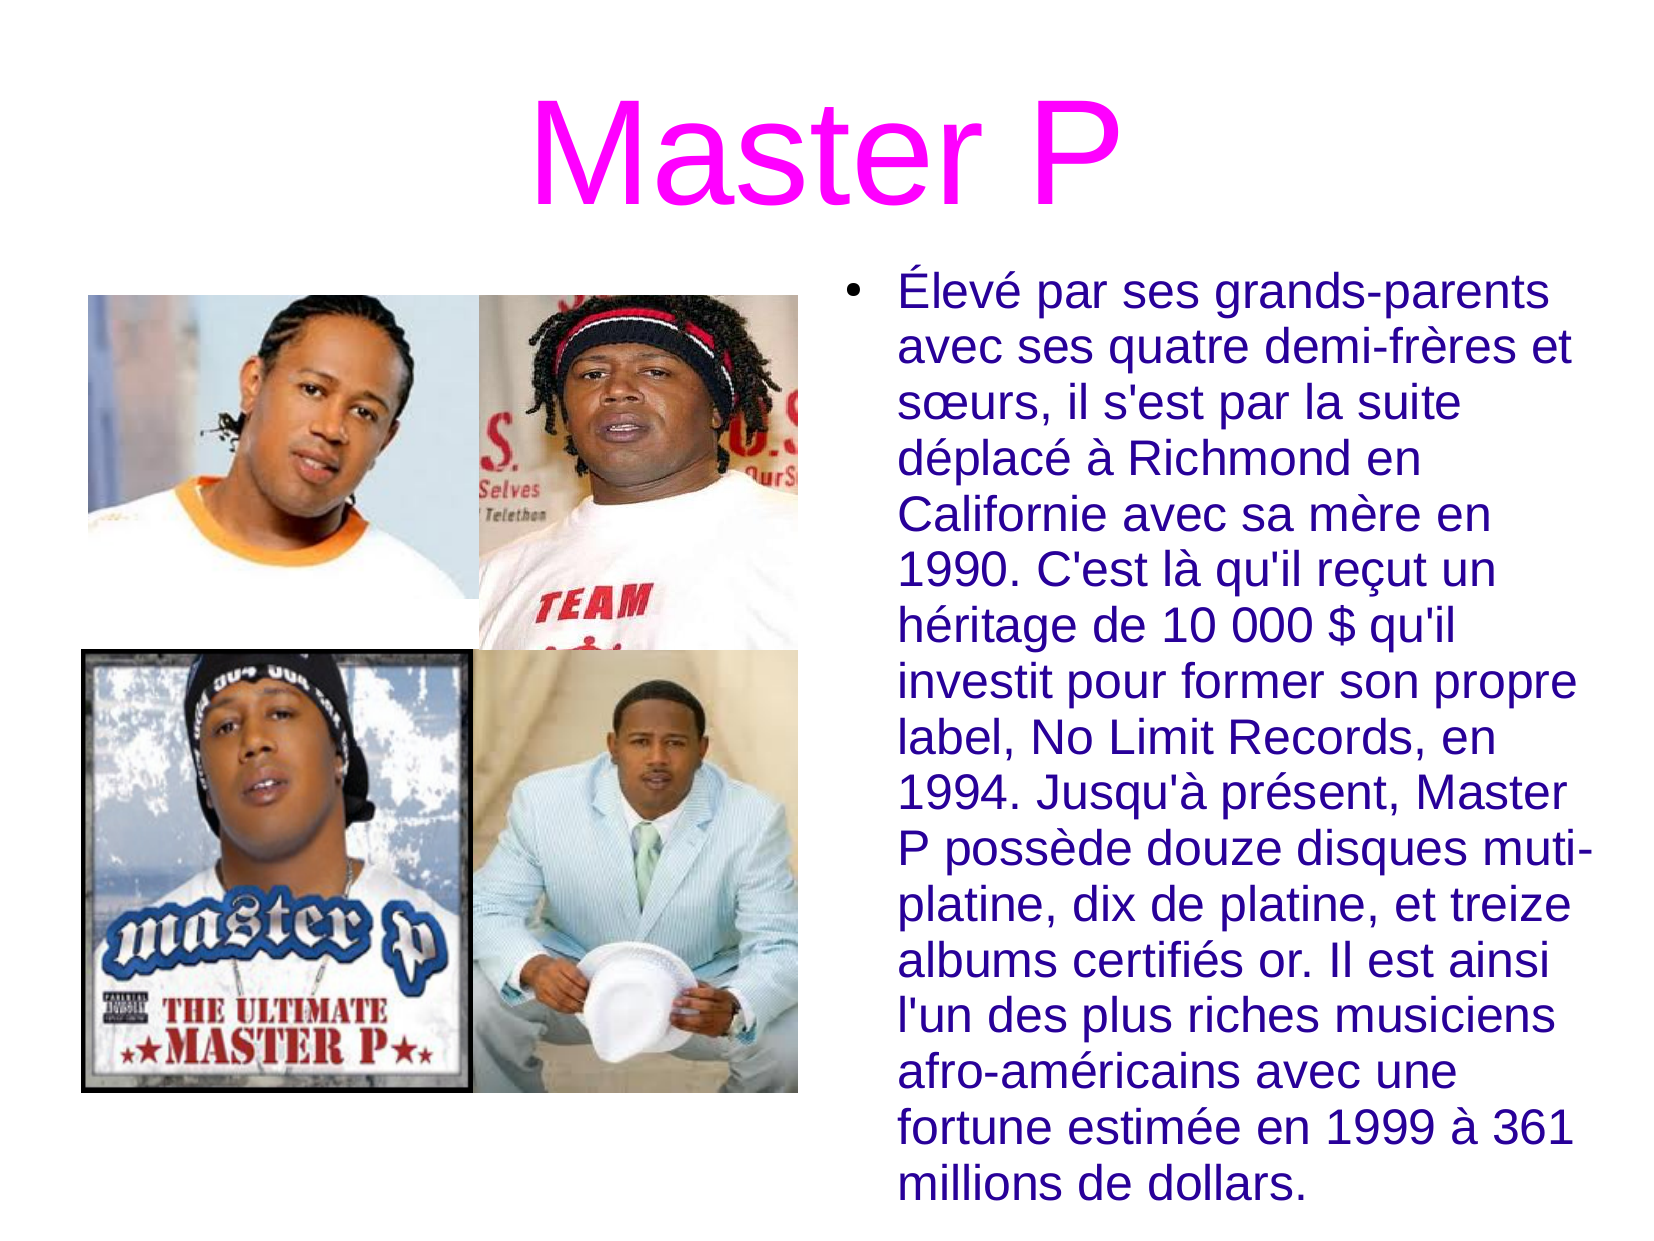

# Master P
Élevé par ses grands-parents avec ses quatre demi-frères et sœurs, il s'est par la suite déplacé à Richmond en Californie avec sa mère en 1990. C'est là qu'il reçut un héritage de 10 000 $ qu'il investit pour former son propre label, No Limit Records, en 1994. Jusqu'à présent, Master P possède douze disques muti-platine, dix de platine, et treize albums certifiés or. Il est ainsi l'un des plus riches musiciens afro-américains avec une fortune estimée en 1999 à 361 millions de dollars.